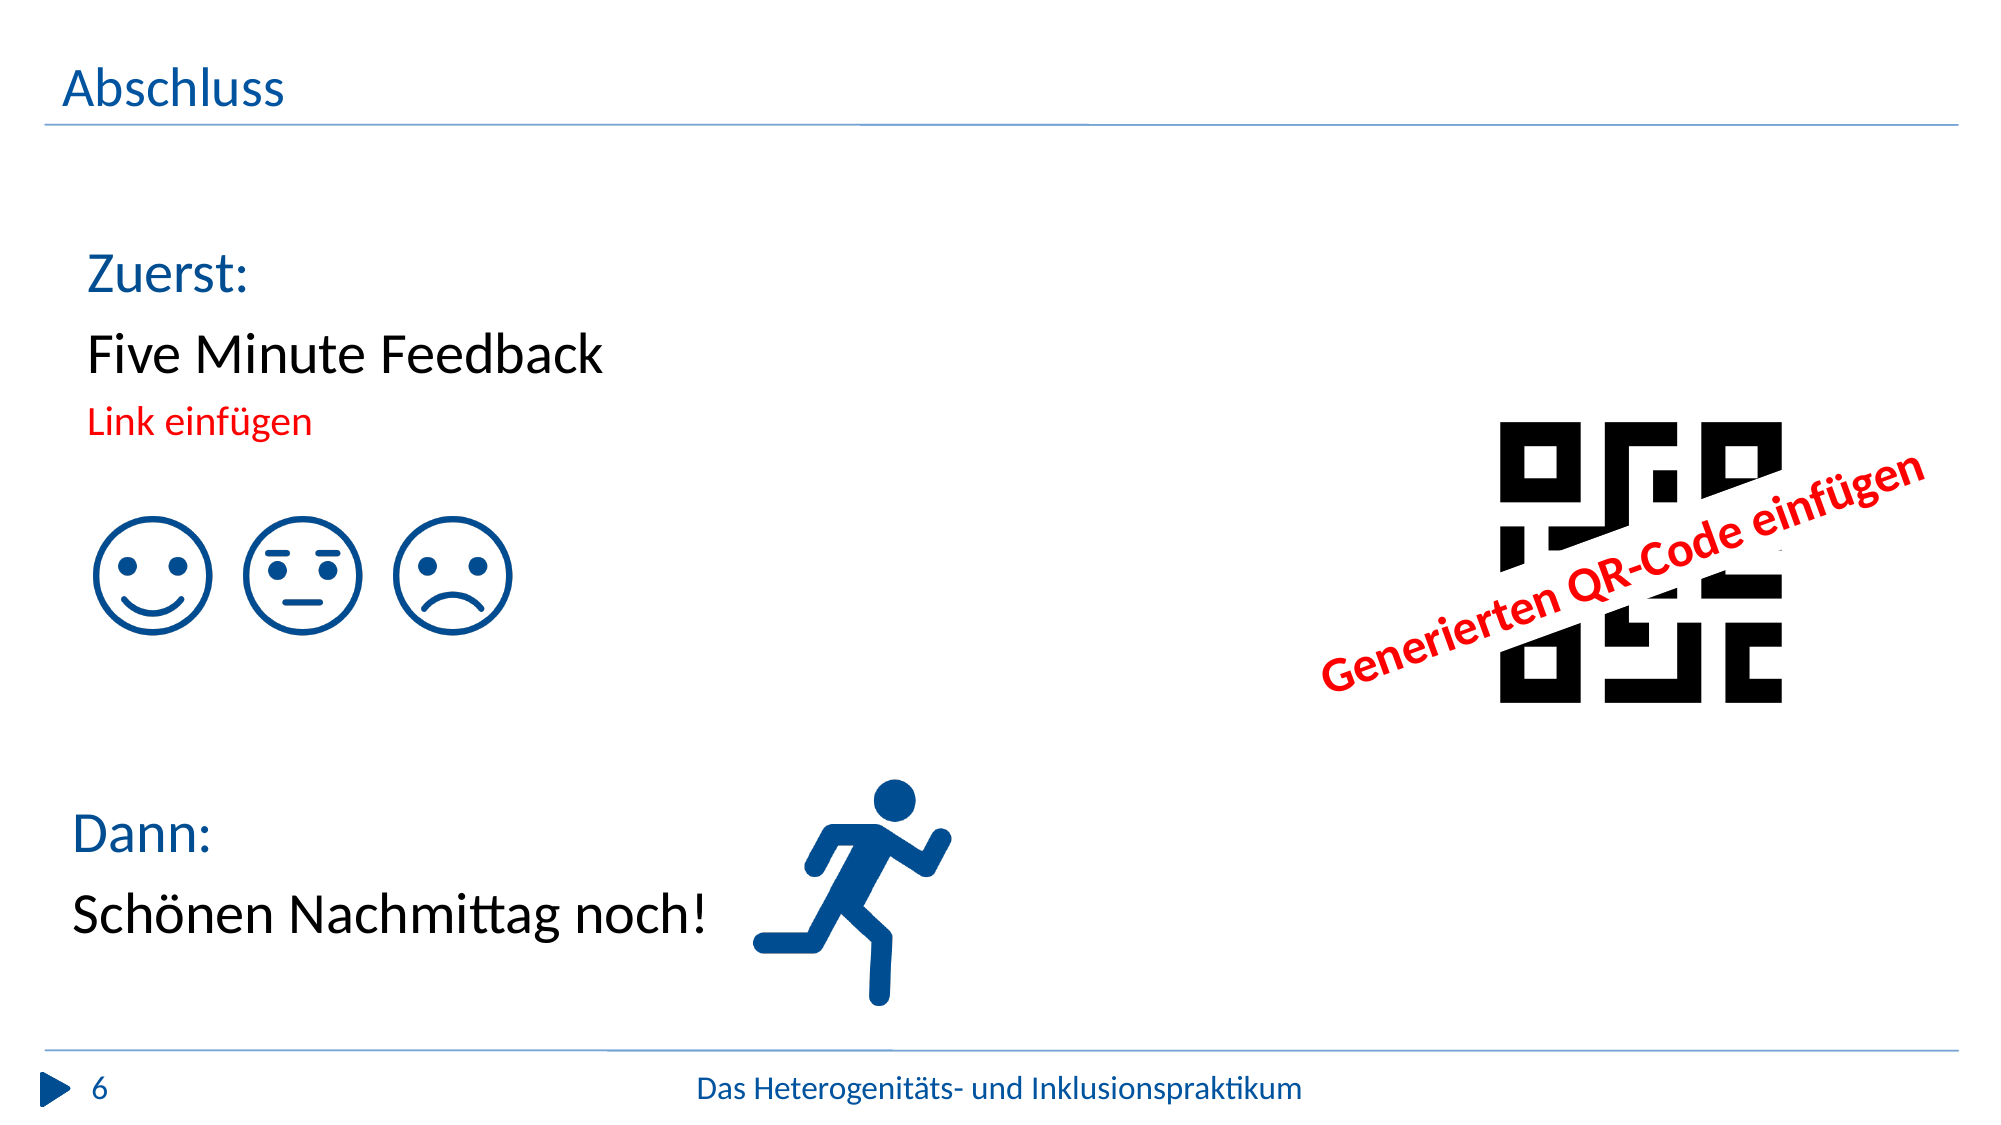

# Abschluss
Zuerst:
Five Minute Feedback
Link einfügen
Generierten QR-Code einfügen
Dann:
Schönen Nachmittag noch!
6
Das Heterogenitäts- und Inklusionspraktikum